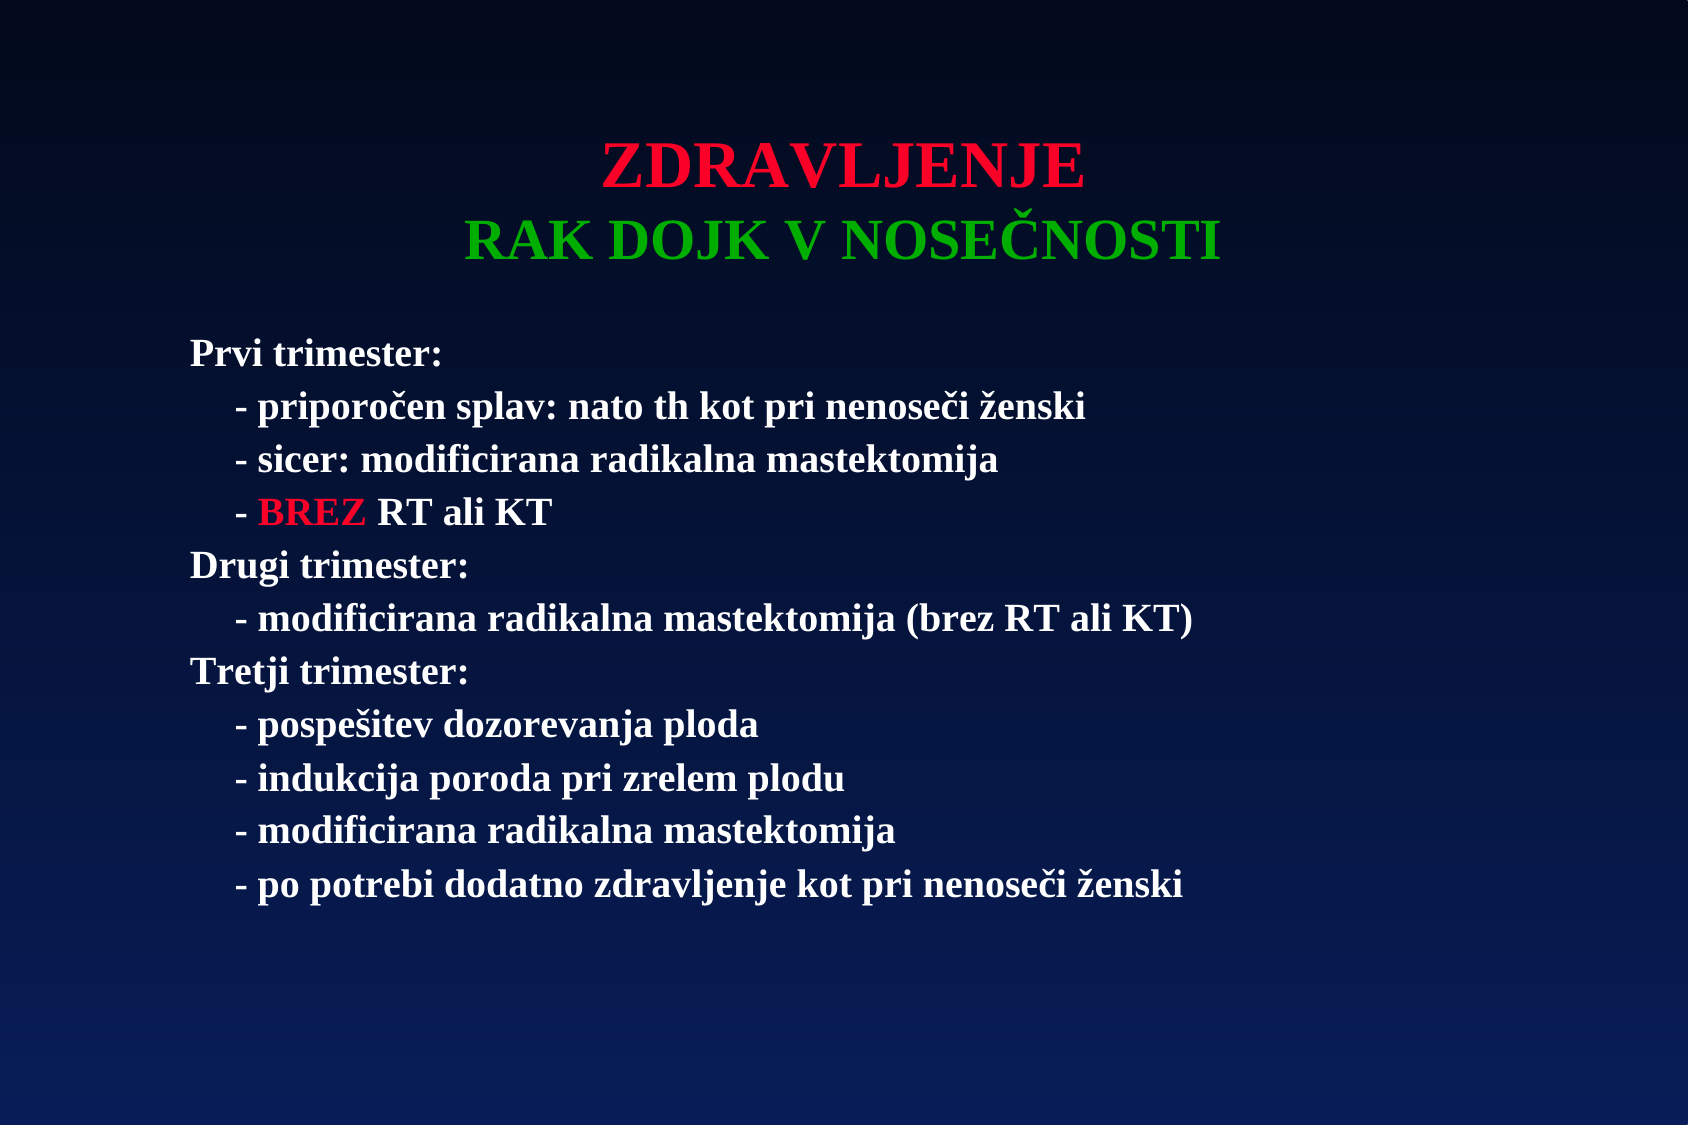

# ZDRAVLJENJE RAK DOJK V NOSEČNOSTI
Prvi trimester:
	- priporočen splav: nato th kot pri nenoseči ženski
	- sicer: modificirana radikalna mastektomija
	- BREZ RT ali KT
Drugi trimester:
	- modificirana radikalna mastektomija (brez RT ali KT)
Tretji trimester:
	- pospešitev dozorevanja ploda
	- indukcija poroda pri zrelem plodu
	- modificirana radikalna mastektomija
	- po potrebi dodatno zdravljenje kot pri nenoseči ženski